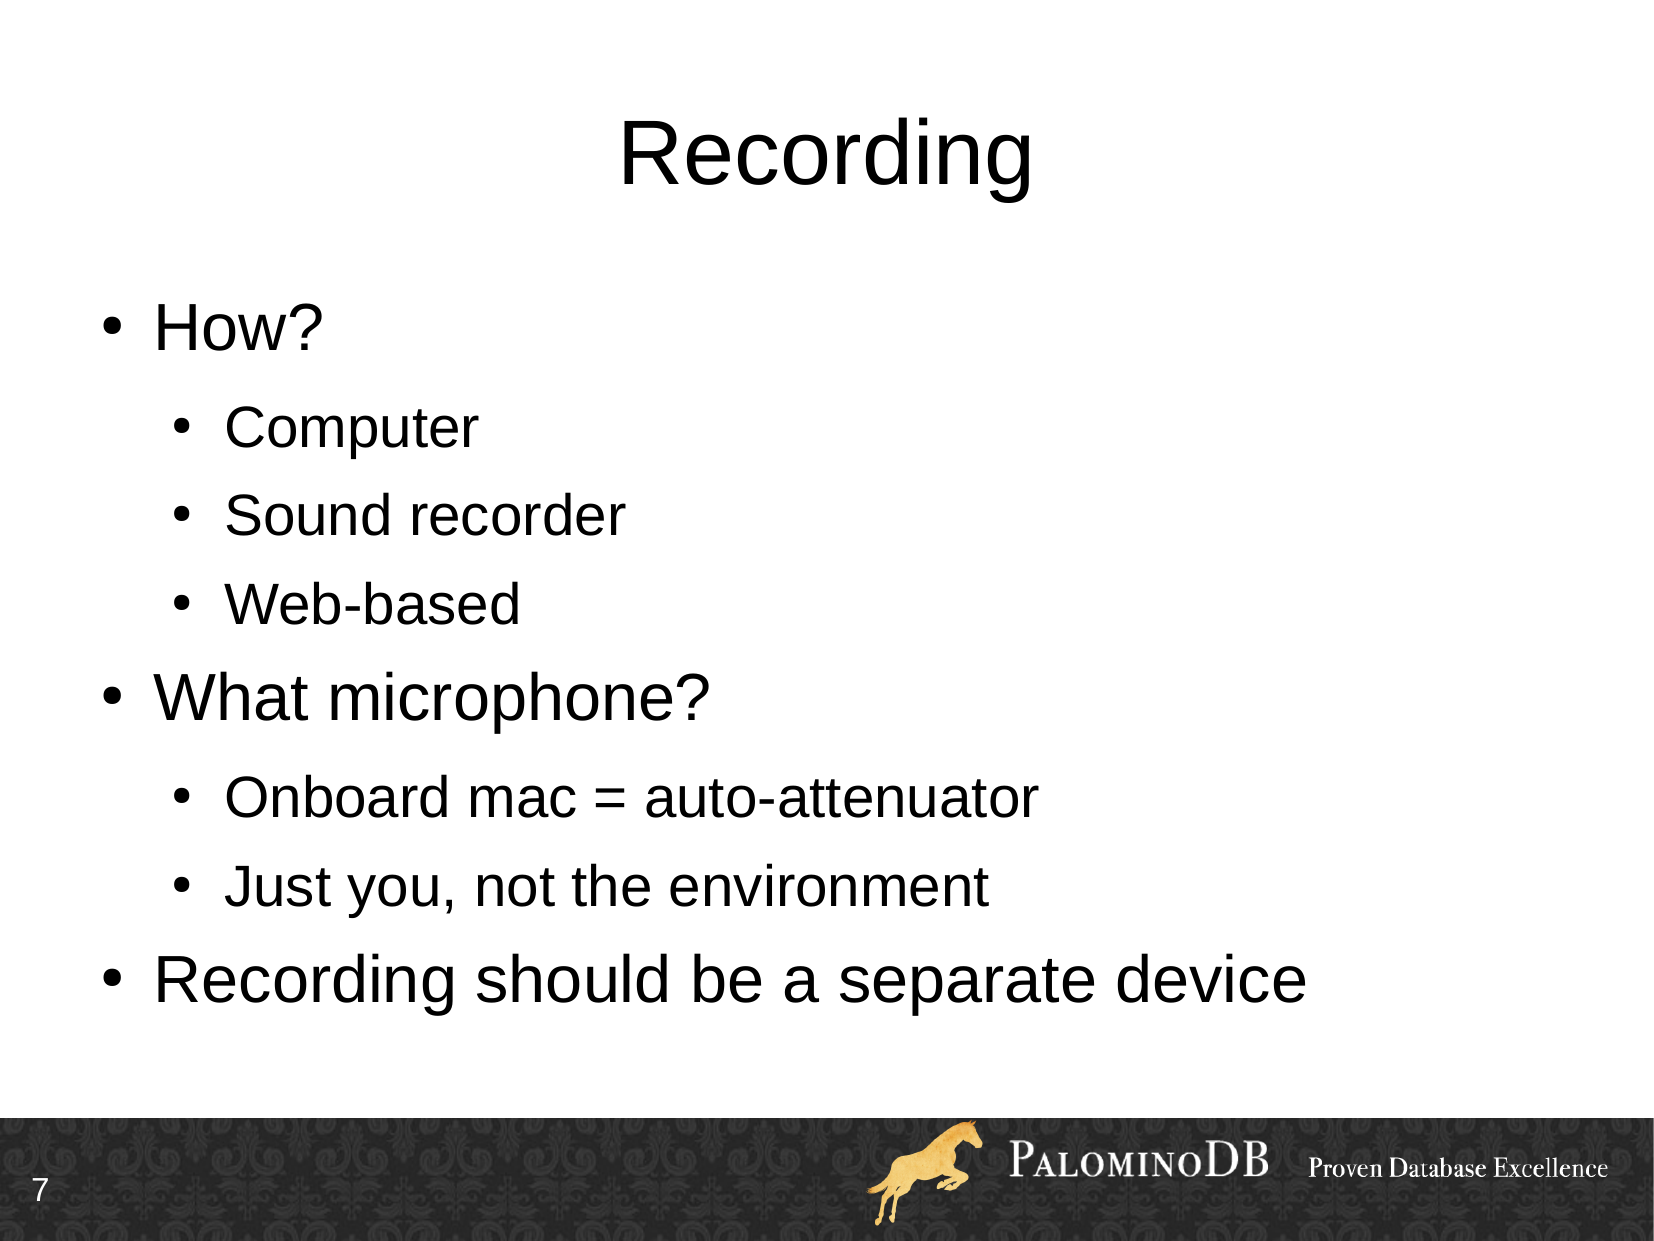

# Recording
How?
Computer
Sound recorder
Web-based
What microphone?
Onboard mac = auto-attenuator
Just you, not the environment
Recording should be a separate device